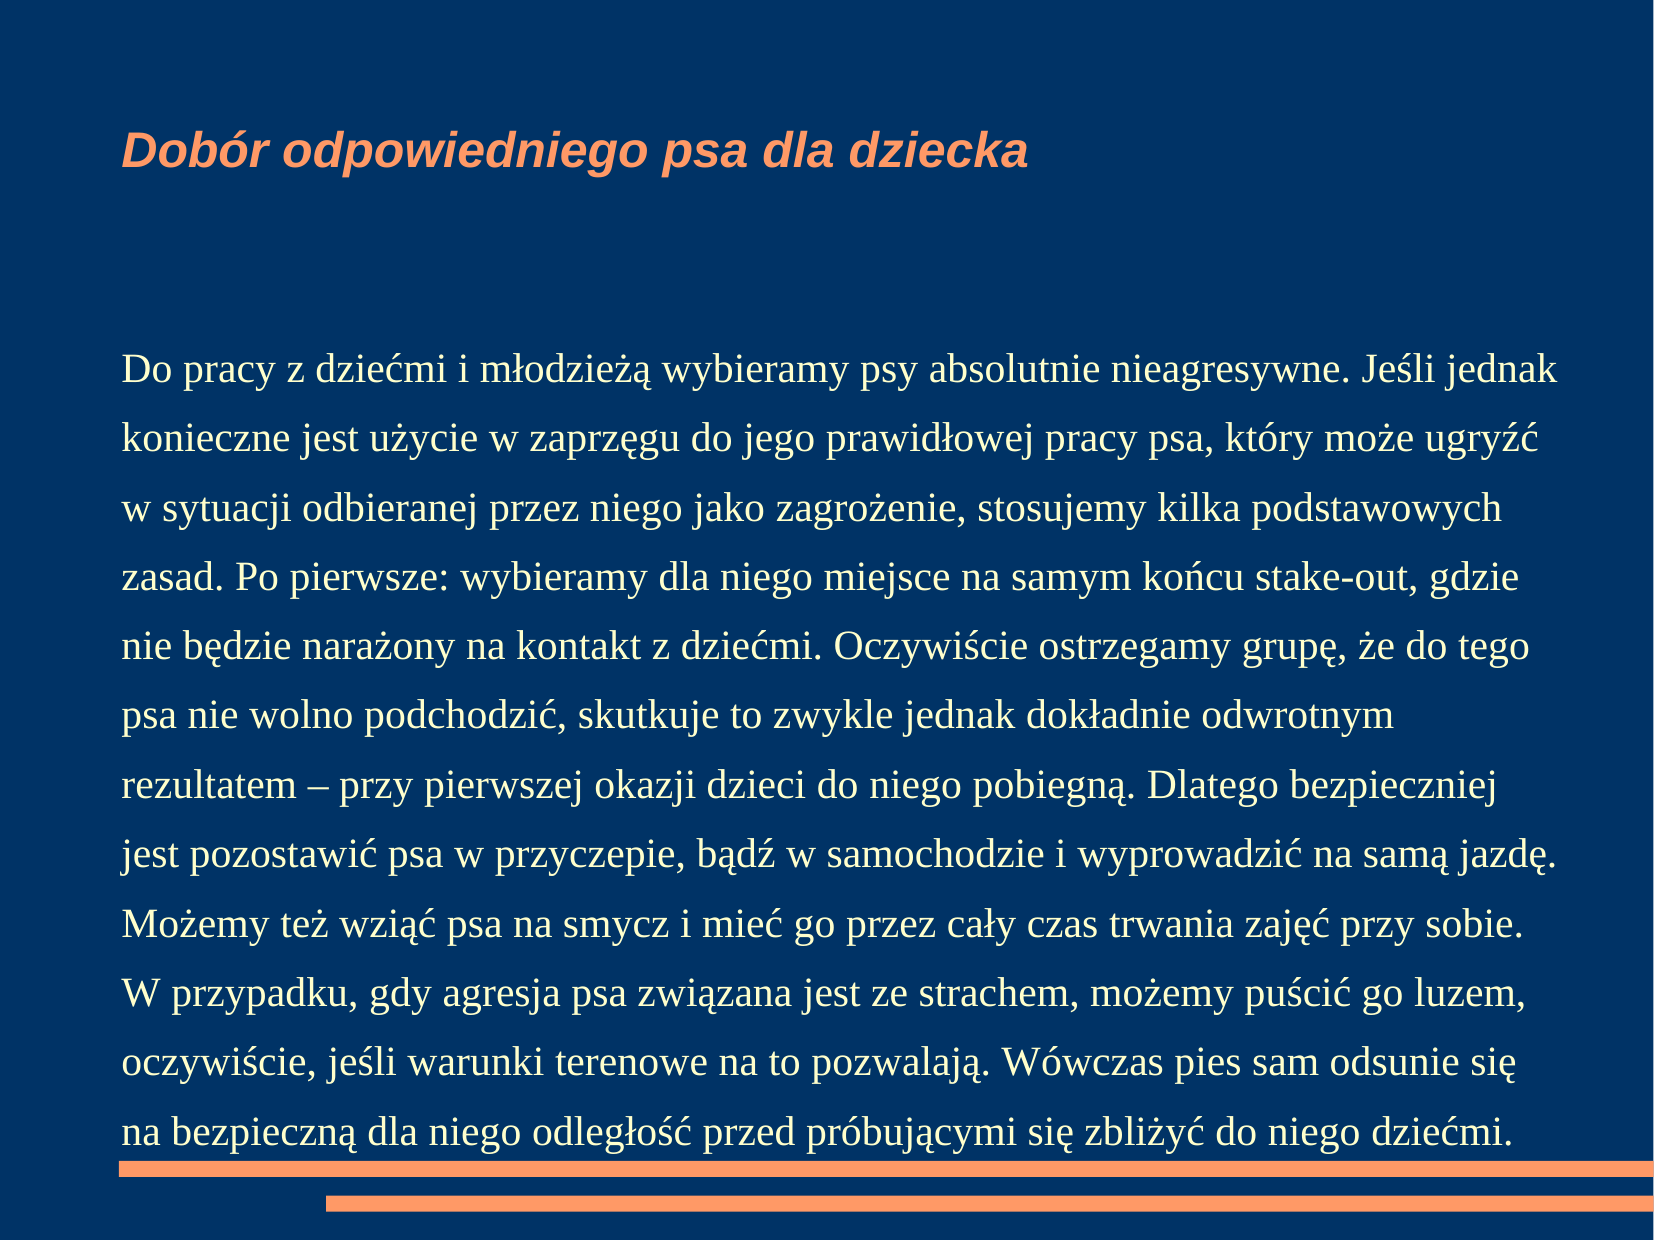

# Dobór odpowiedniego psa dla dziecka
Do pracy z dziećmi i młodzieżą wybieramy psy absolutnie nieagresywne. Jeśli jednak konieczne jest użycie w zaprzęgu do jego prawidłowej pracy psa, który może ugryźć w sytuacji odbieranej przez niego jako zagrożenie, stosujemy kilka podstawowych zasad. Po pierwsze: wybieramy dla niego miejsce na samym końcu stake-out, gdzie nie będzie narażony na kontakt z dziećmi. Oczywiście ostrzegamy grupę, że do tego psa nie wolno podchodzić, skutkuje to zwykle jednak dokładnie odwrotnym rezultatem – przy pierwszej okazji dzieci do niego pobiegną. Dlatego bezpieczniej jest pozostawić psa w przyczepie, bądź w samochodzie i wyprowadzić na samą jazdę. Możemy też wziąć psa na smycz i mieć go przez cały czas trwania zajęć przy sobie. W przypadku, gdy agresja psa związana jest ze strachem, możemy puścić go luzem, oczywiście, jeśli warunki terenowe na to pozwalają. Wówczas pies sam odsunie się na bezpieczną dla niego odległość przed próbującymi się zbliżyć do niego dziećmi.